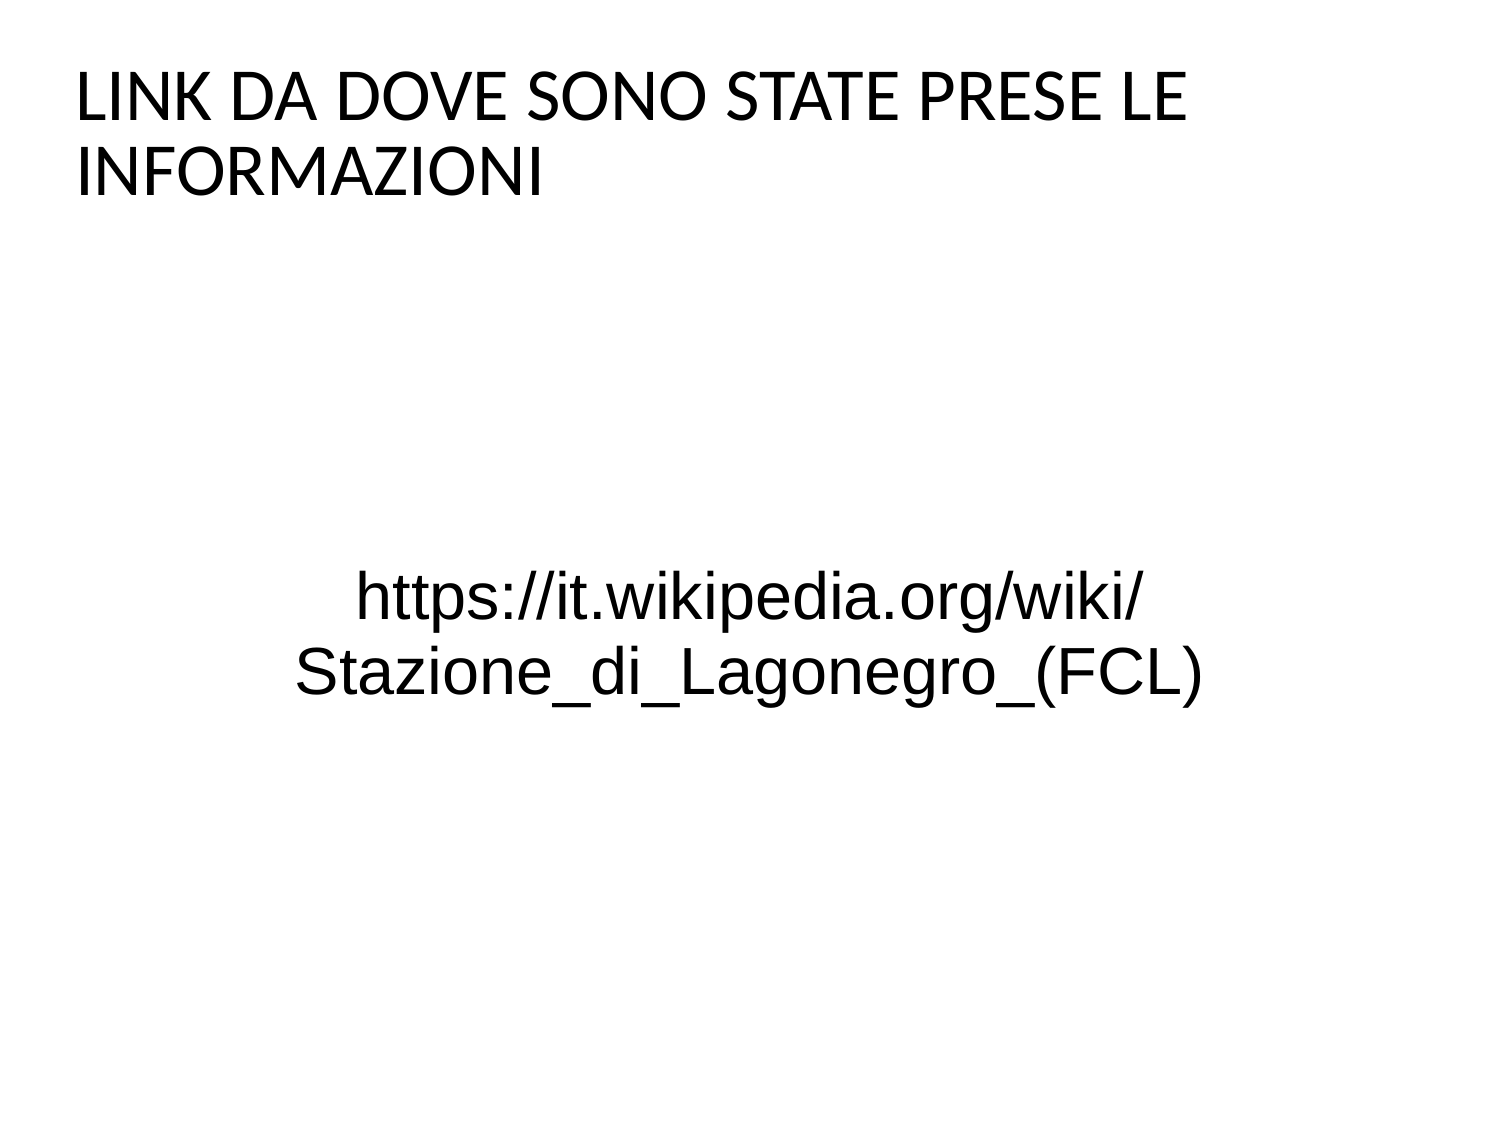

# LINK DA DOVE SONO STATE PRESE LE INFORMAZIONI
https://it.wikipedia.org/wiki/Stazione_di_Lagonegro_(FCL)